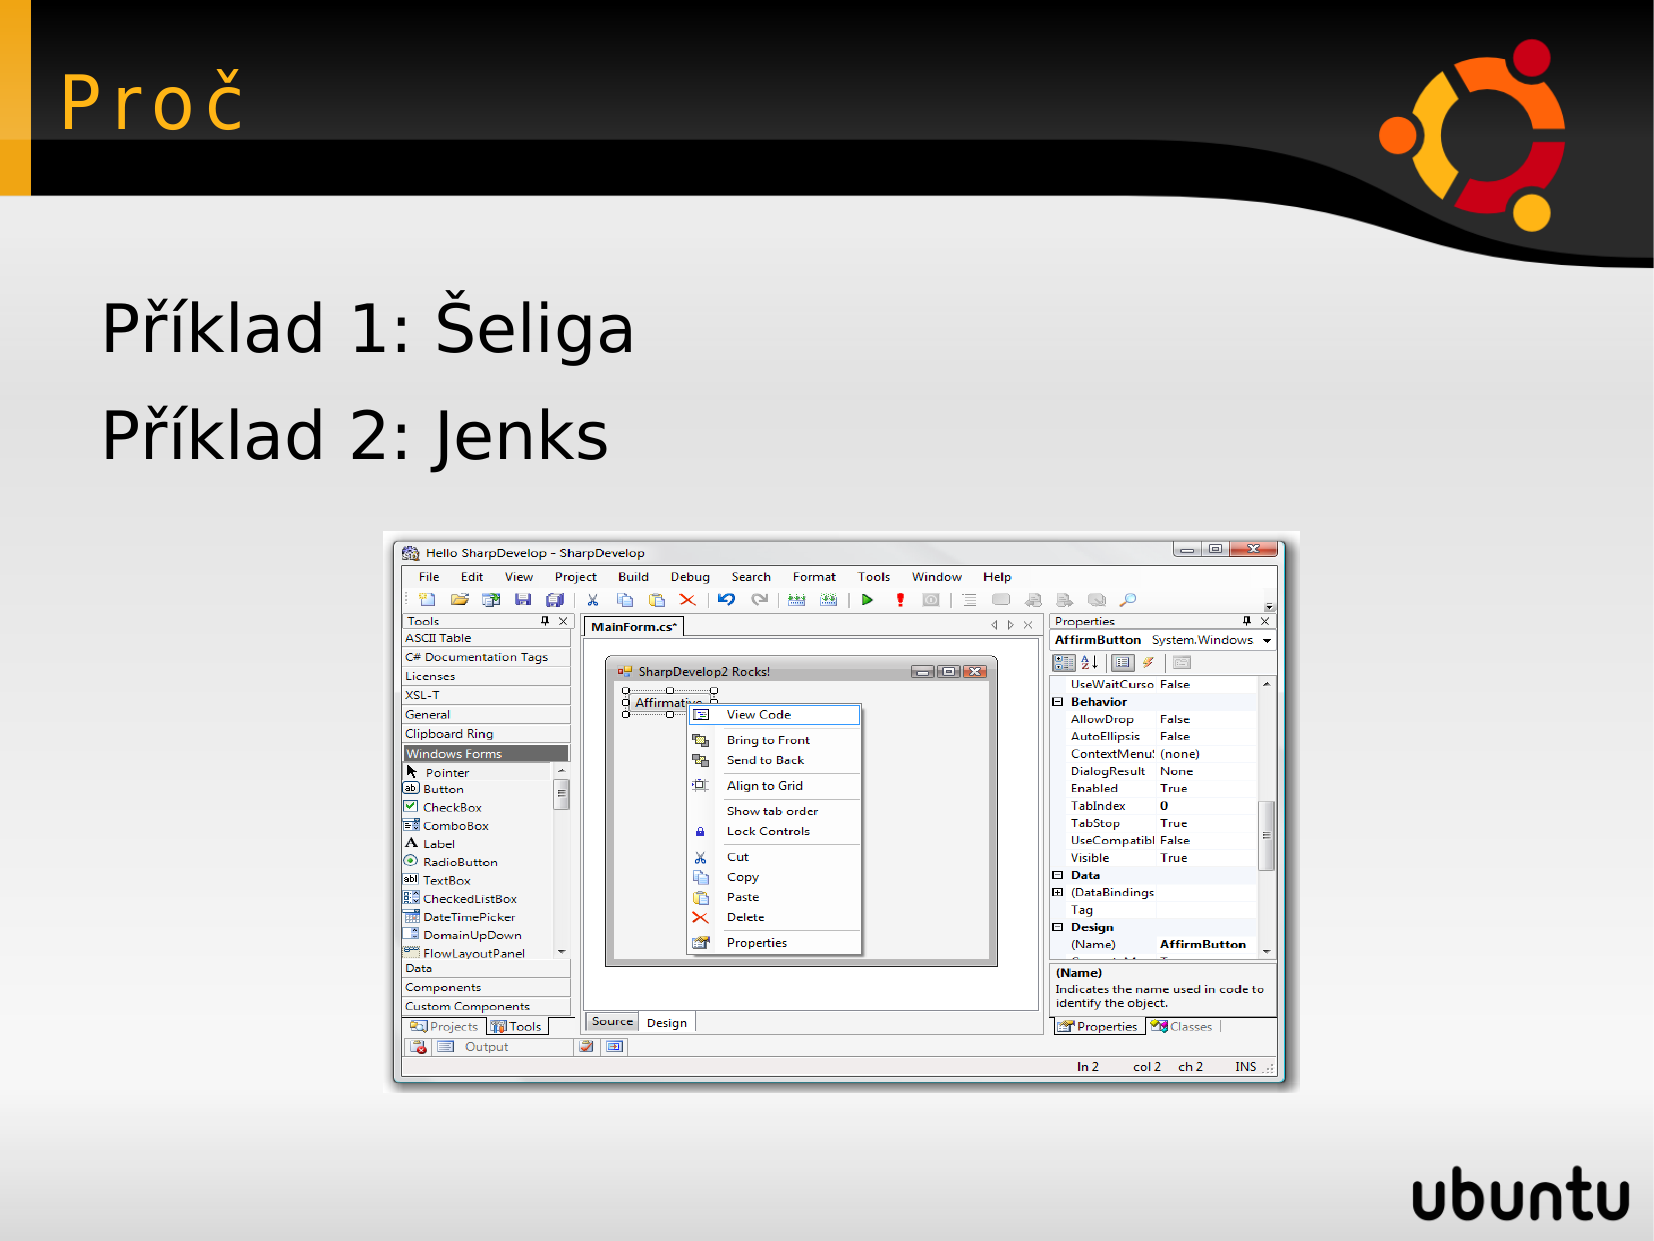

# Proč
Příklad 1: Šeliga
Příklad 2: Jenks